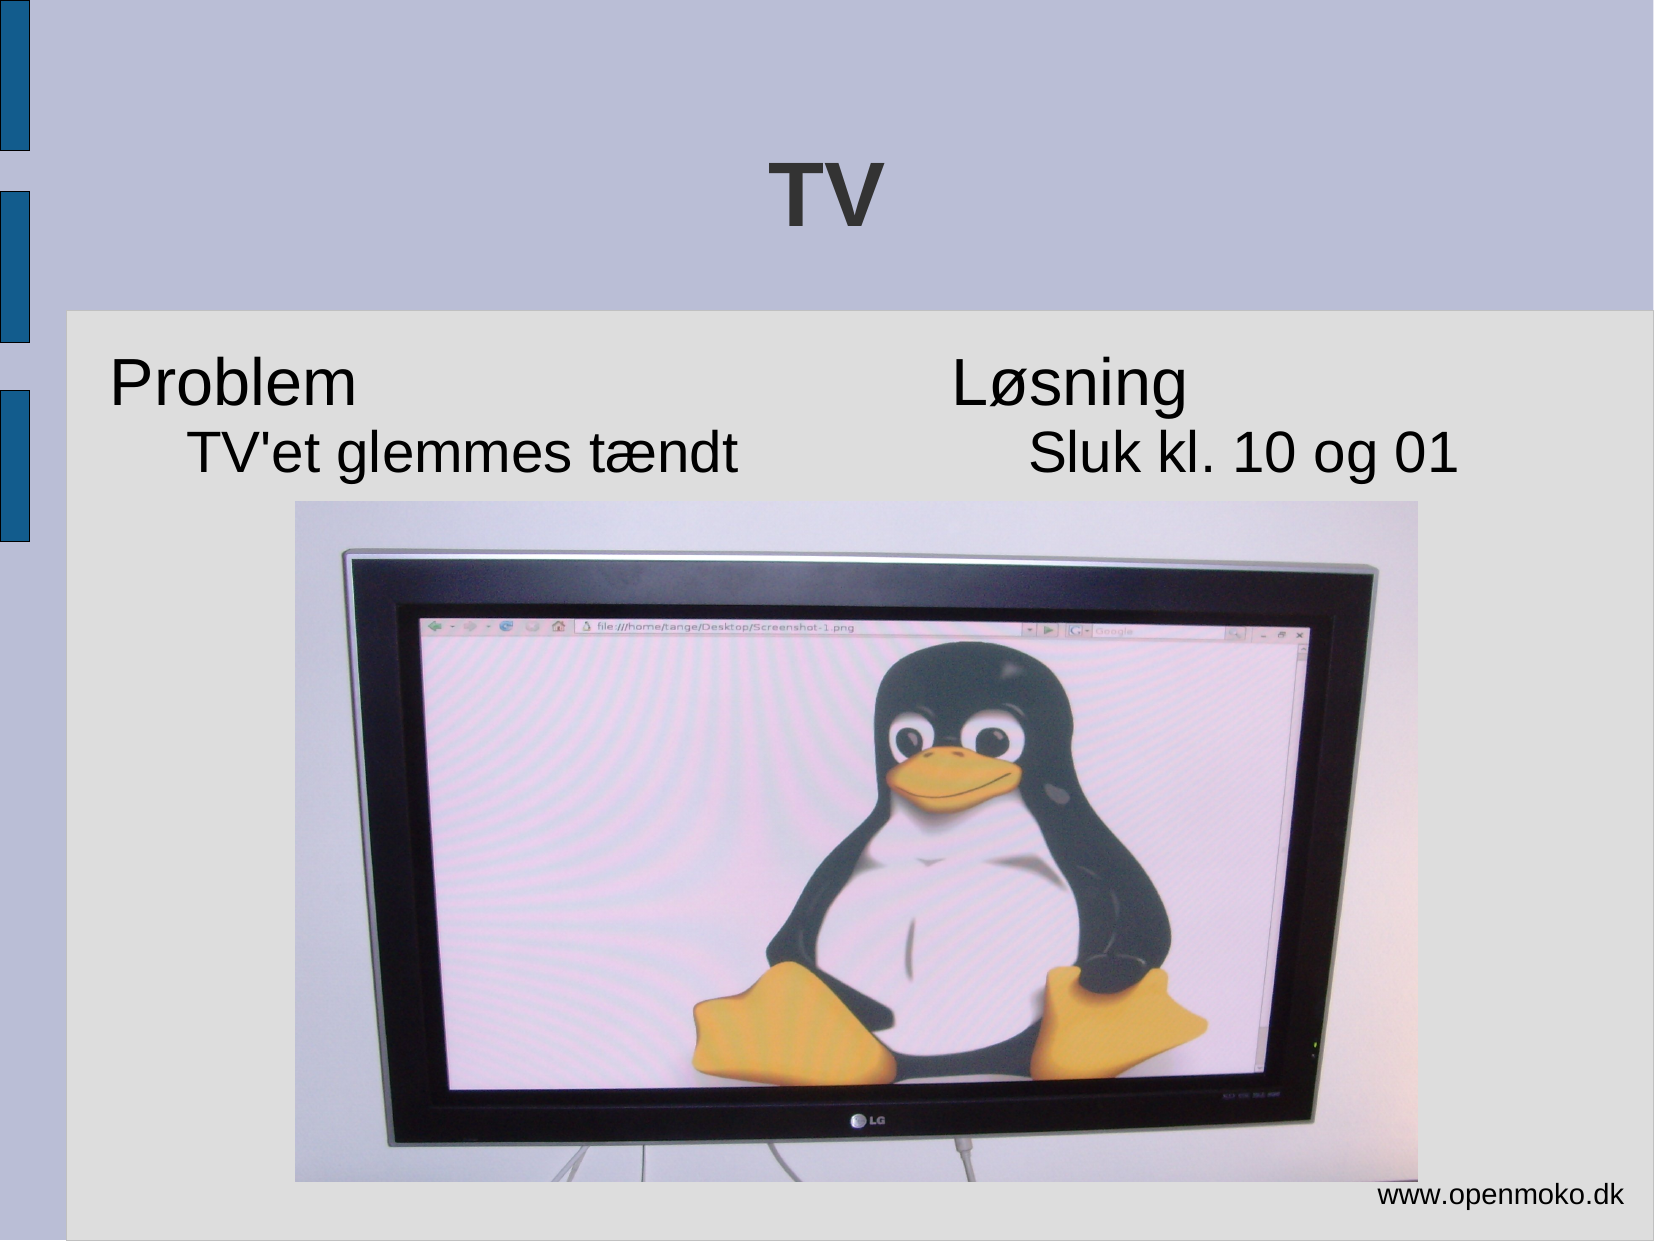

# TV
Problem
TV'et glemmes tændt
Løsning
Sluk kl. 10 og 01